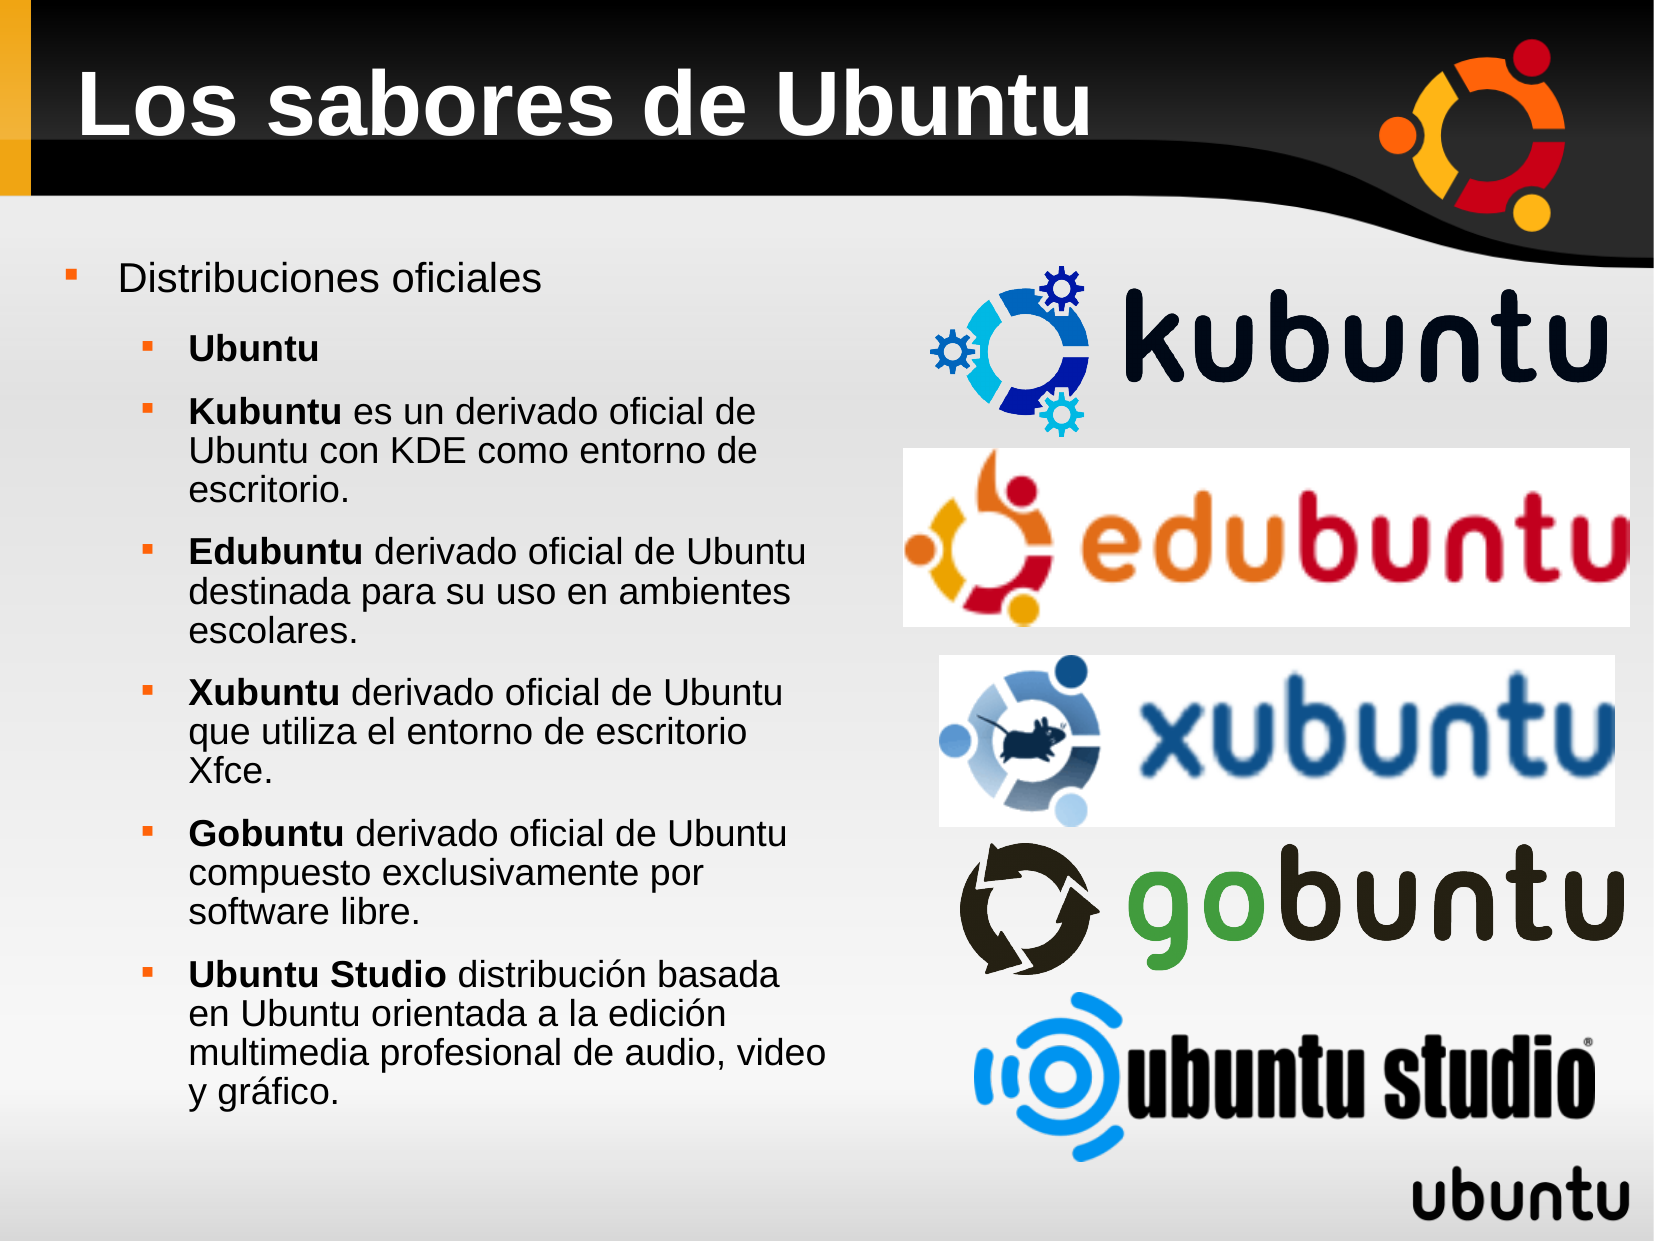

# Los sabores de Ubuntu
Distribuciones oficiales
Ubuntu
Kubuntu es un derivado oficial de Ubuntu con KDE como entorno de escritorio.
Edubuntu derivado oficial de Ubuntu destinada para su uso en ambientes escolares.
Xubuntu derivado oficial de Ubuntu que utiliza el entorno de escritorio Xfce.
Gobuntu derivado oficial de Ubuntu compuesto exclusivamente por software libre.
Ubuntu Studio distribución basada en Ubuntu orientada a la edición multimedia profesional de audio, video y gráfico.